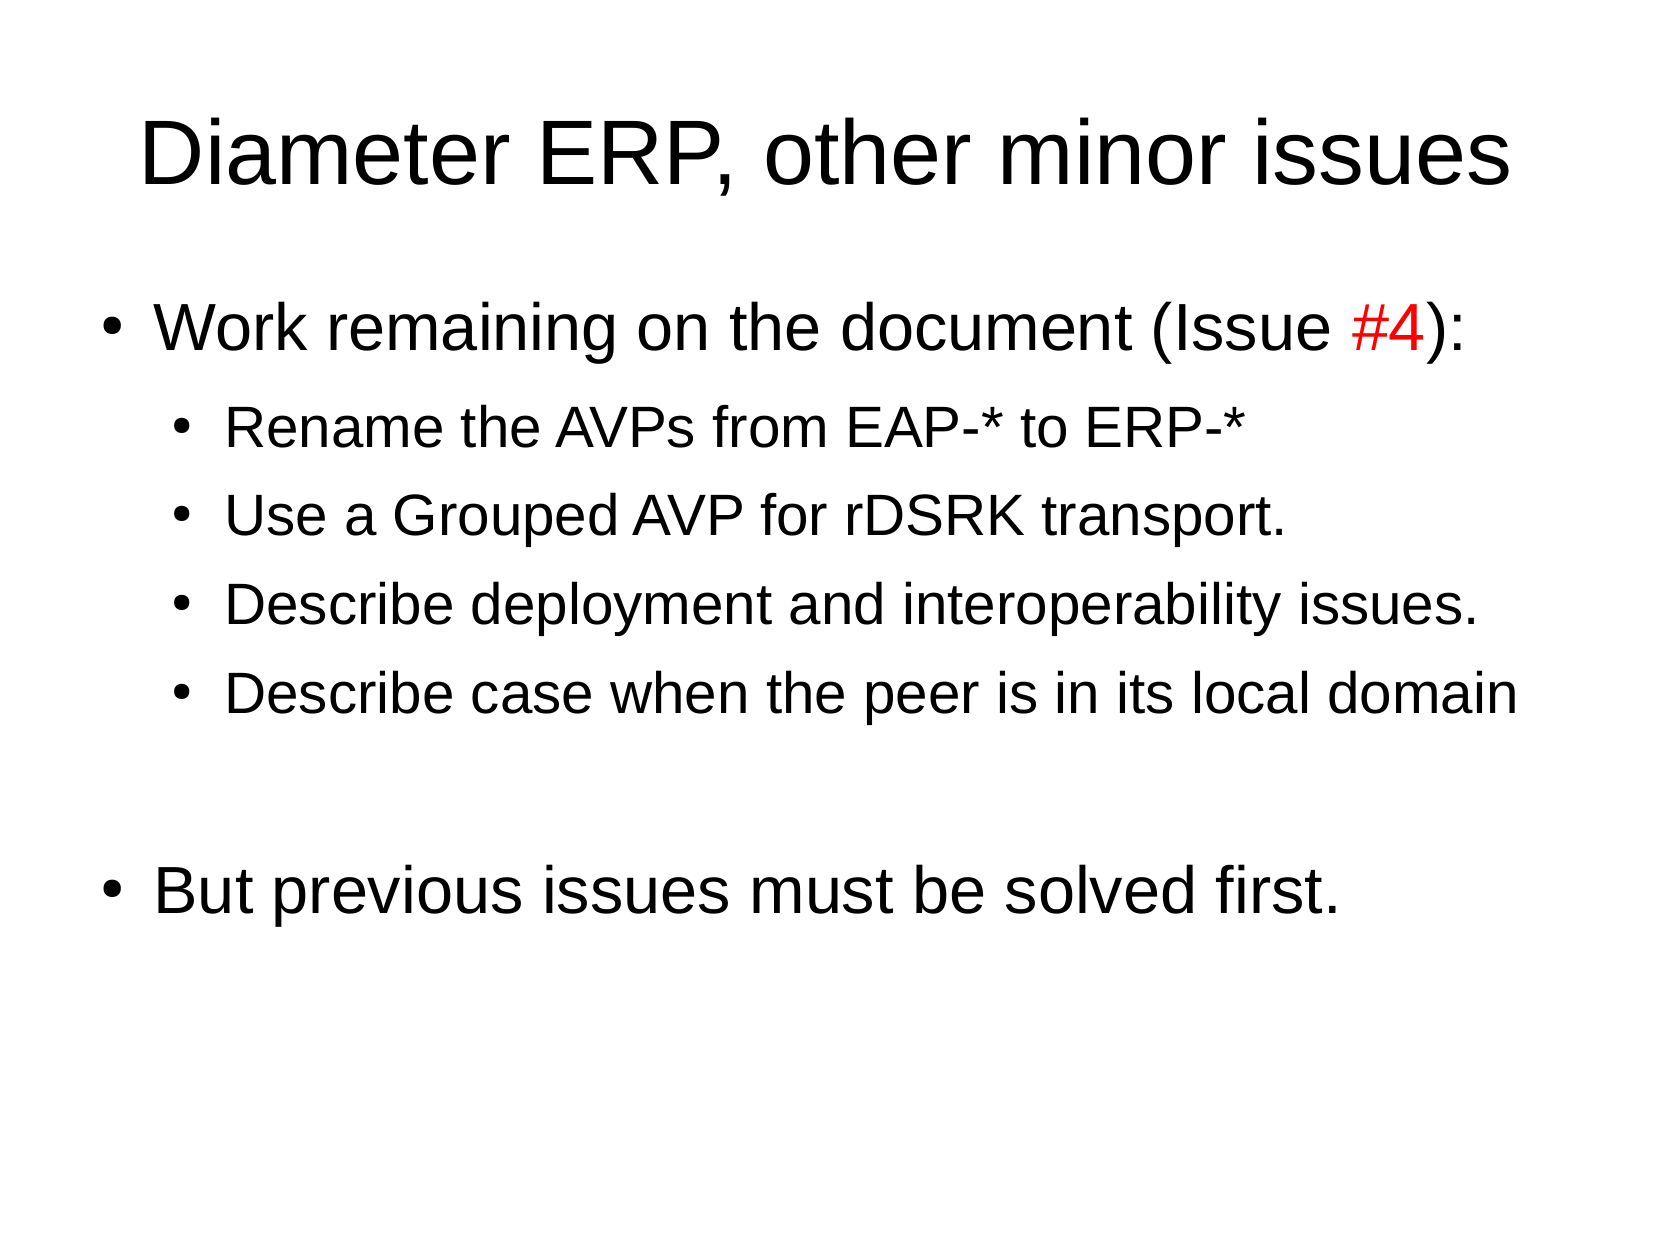

# Diameter ERP, other minor issues
Work remaining on the document (Issue #4):
Rename the AVPs from EAP-* to ERP-*
Use a Grouped AVP for rDSRK transport.
Describe deployment and interoperability issues.
Describe case when the peer is in its local domain
But previous issues must be solved first.